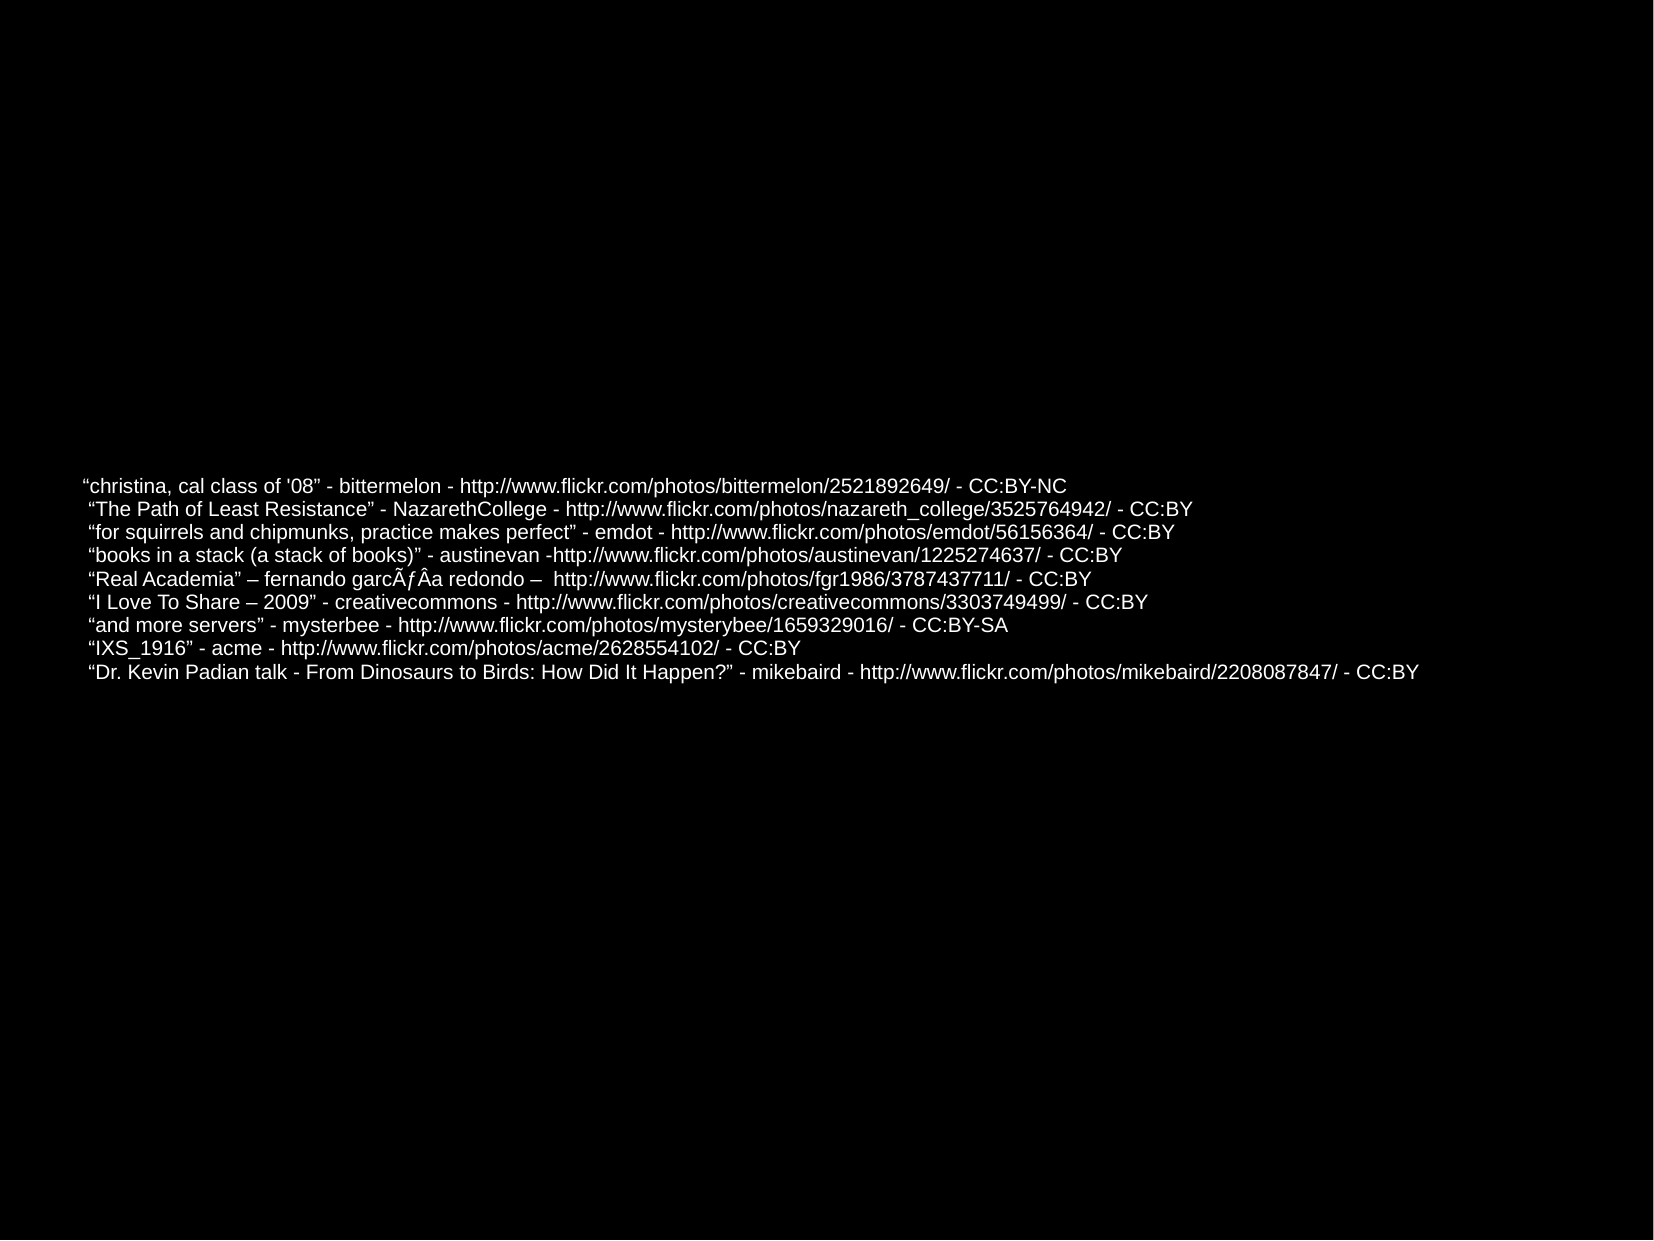

# “christina, cal class of '08” - bittermelon - http://www.flickr.com/photos/bittermelon/2521892649/ - CC:BY-NC
 “The Path of Least Resistance” - NazarethCollege - http://www.flickr.com/photos/nazareth_college/3525764942/ - CC:BY
 “for squirrels and chipmunks, practice makes perfect” - emdot - http://www.flickr.com/photos/emdot/56156364/ - CC:BY
 “books in a stack (a stack of books)” - austinevan -http://www.flickr.com/photos/austinevan/1225274637/ - CC:BY
 “Real Academia” – fernando garcÃƒÂ­a redondo – http://www.flickr.com/photos/fgr1986/3787437711/ - CC:BY
 “I Love To Share – 2009” - creativecommons - http://www.flickr.com/photos/creativecommons/3303749499/ - CC:BY
 “and more servers” - mysterbee - http://www.flickr.com/photos/mysterybee/1659329016/ - CC:BY-SA
 “IXS_1916” - acme - http://www.flickr.com/photos/acme/2628554102/ - CC:BY
 “Dr. Kevin Padian talk - From Dinosaurs to Birds: How Did It Happen?” - mikebaird - http://www.flickr.com/photos/mikebaird/2208087847/ - CC:BY